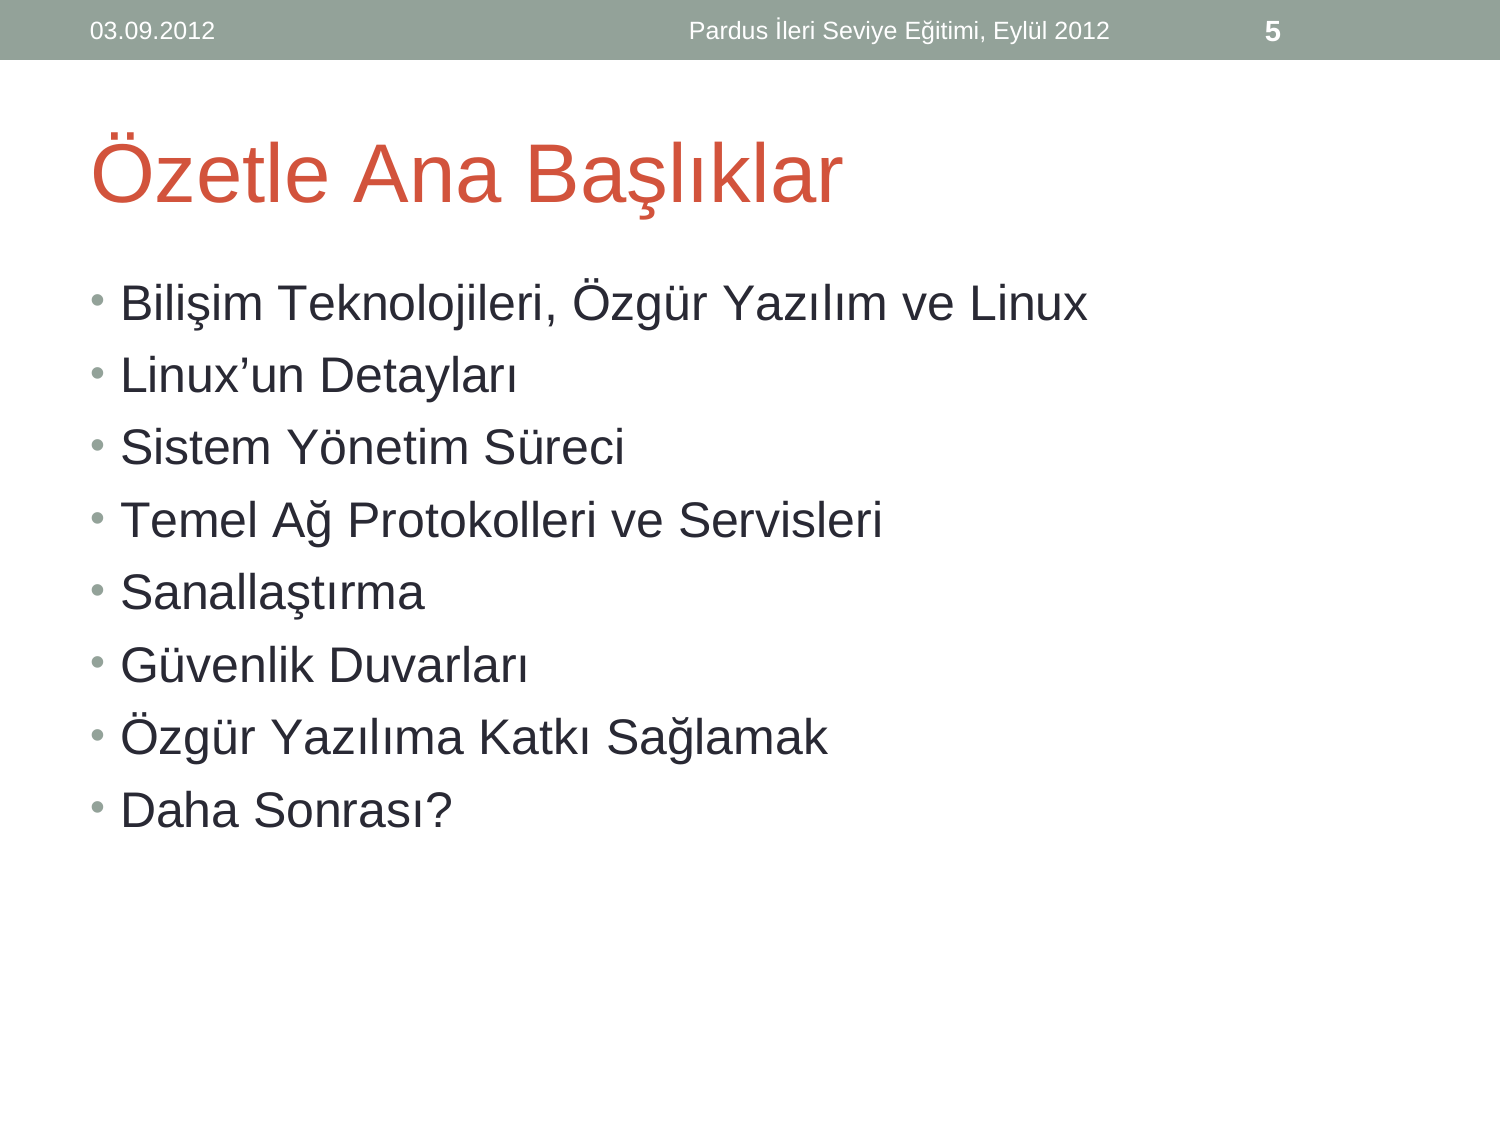

03.09.2012
Pardus İleri Seviye Eğitimi, Eylül 2012
# Özetle Ana Başlıklar
Bilişim Teknolojileri, Özgür Yazılım ve Linux
Linux’un Detayları
Sistem Yönetim Süreci
Temel Ağ Protokolleri ve Servisleri
Sanallaştırma
Güvenlik Duvarları
Özgür Yazılıma Katkı Sağlamak
Daha Sonrası?